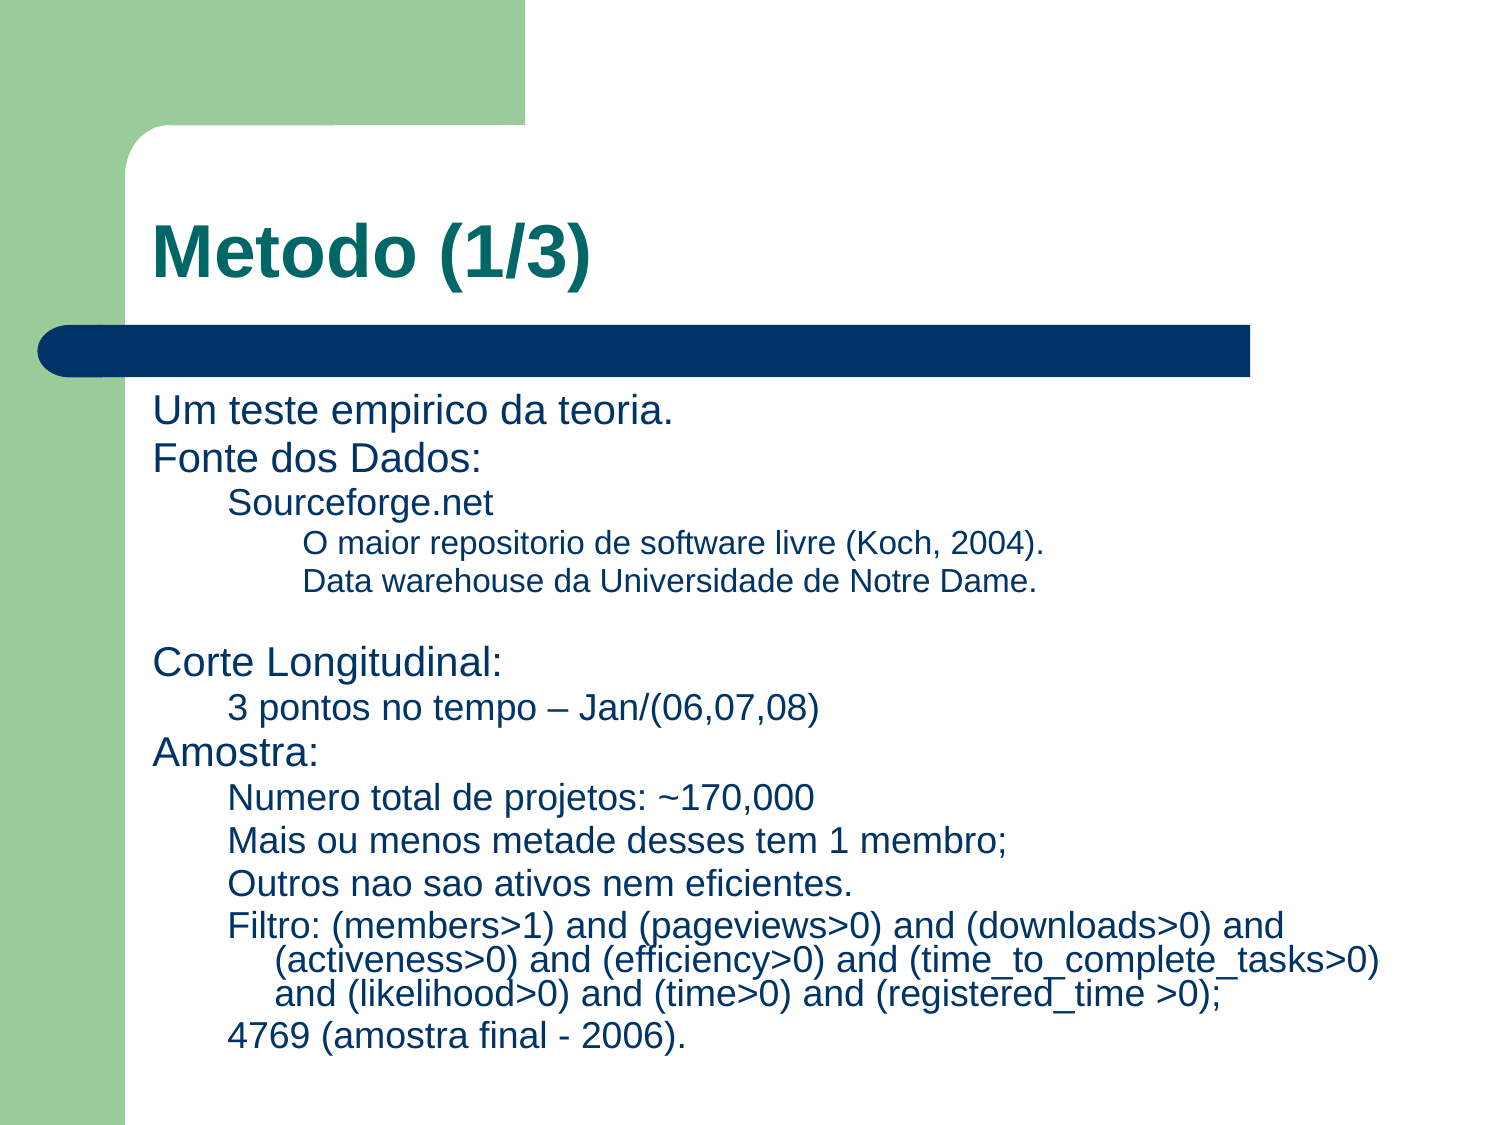

# Metodo (1/3)
Um teste empirico da teoria.
Fonte dos Dados:
Sourceforge.net
O maior repositorio de software livre (Koch, 2004).
Data warehouse da Universidade de Notre Dame.
Corte Longitudinal:
3 pontos no tempo – Jan/(06,07,08)
Amostra:
Numero total de projetos: ~170,000
Mais ou menos metade desses tem 1 membro;
Outros nao sao ativos nem eficientes.
Filtro: (members>1) and (pageviews>0) and (downloads>0) and (activeness>0) and (efficiency>0) and (time_to_complete_tasks>0) and (likelihood>0) and (time>0) and (registered_time >0);
4769 (amostra final - 2006).